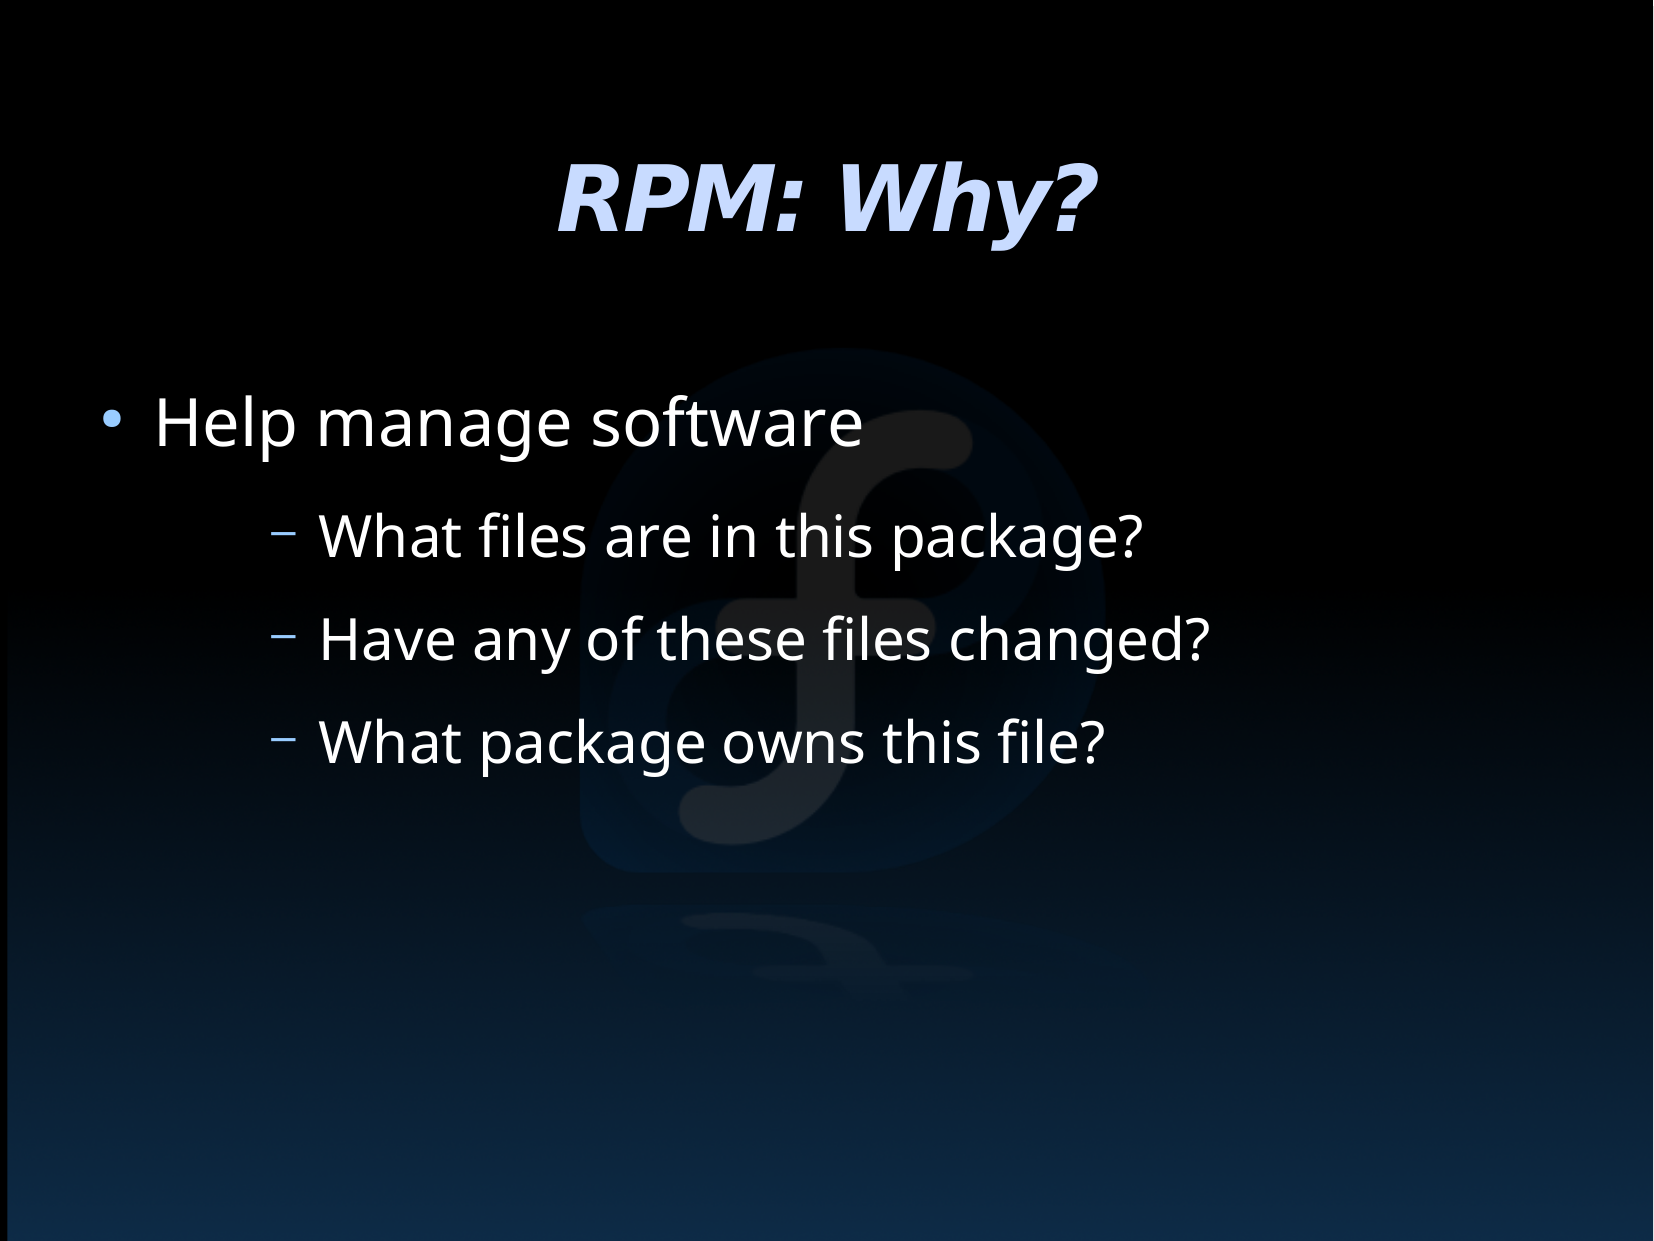

# RPM: Why?
Help manage software
What files are in this package?
Have any of these files changed?
What package owns this file?